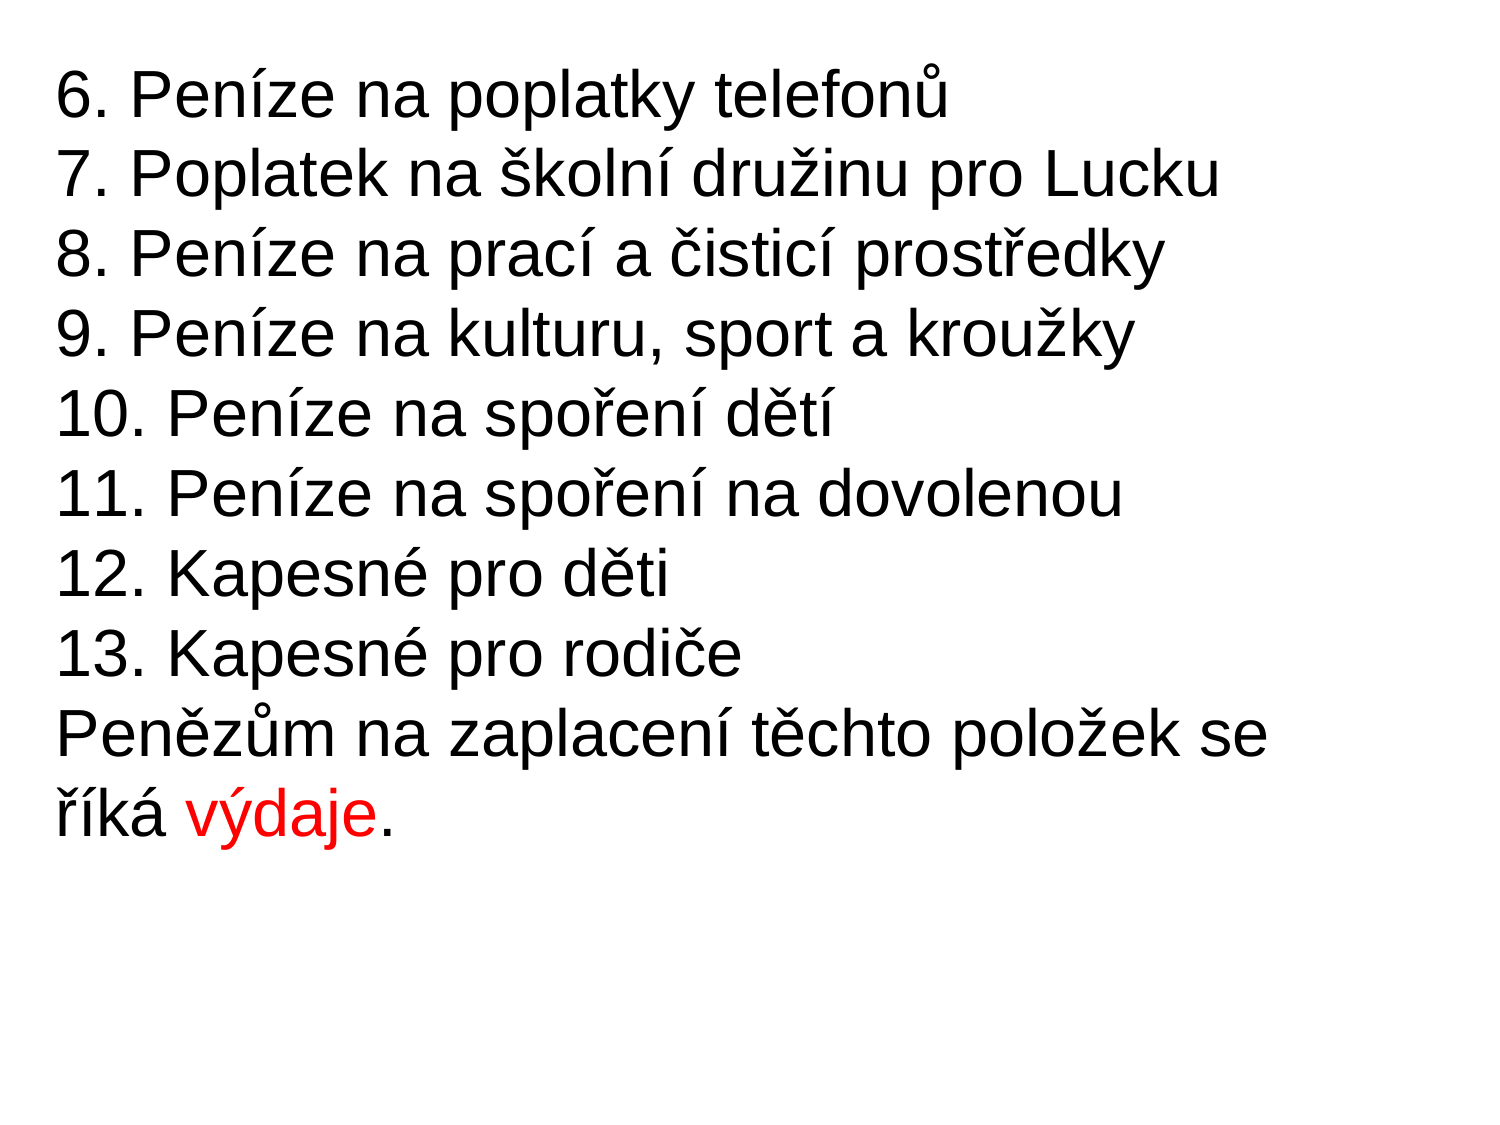

6. Peníze na poplatky telefonů
7. Poplatek na školní družinu pro Lucku
8. Peníze na prací a čisticí prostředky
9. Peníze na kulturu, sport a kroužky
10. Peníze na spoření dětí
11. Peníze na spoření na dovolenou
12. Kapesné pro děti
13. Kapesné pro rodiče
Penězům na zaplacení těchto položek se říká výdaje.